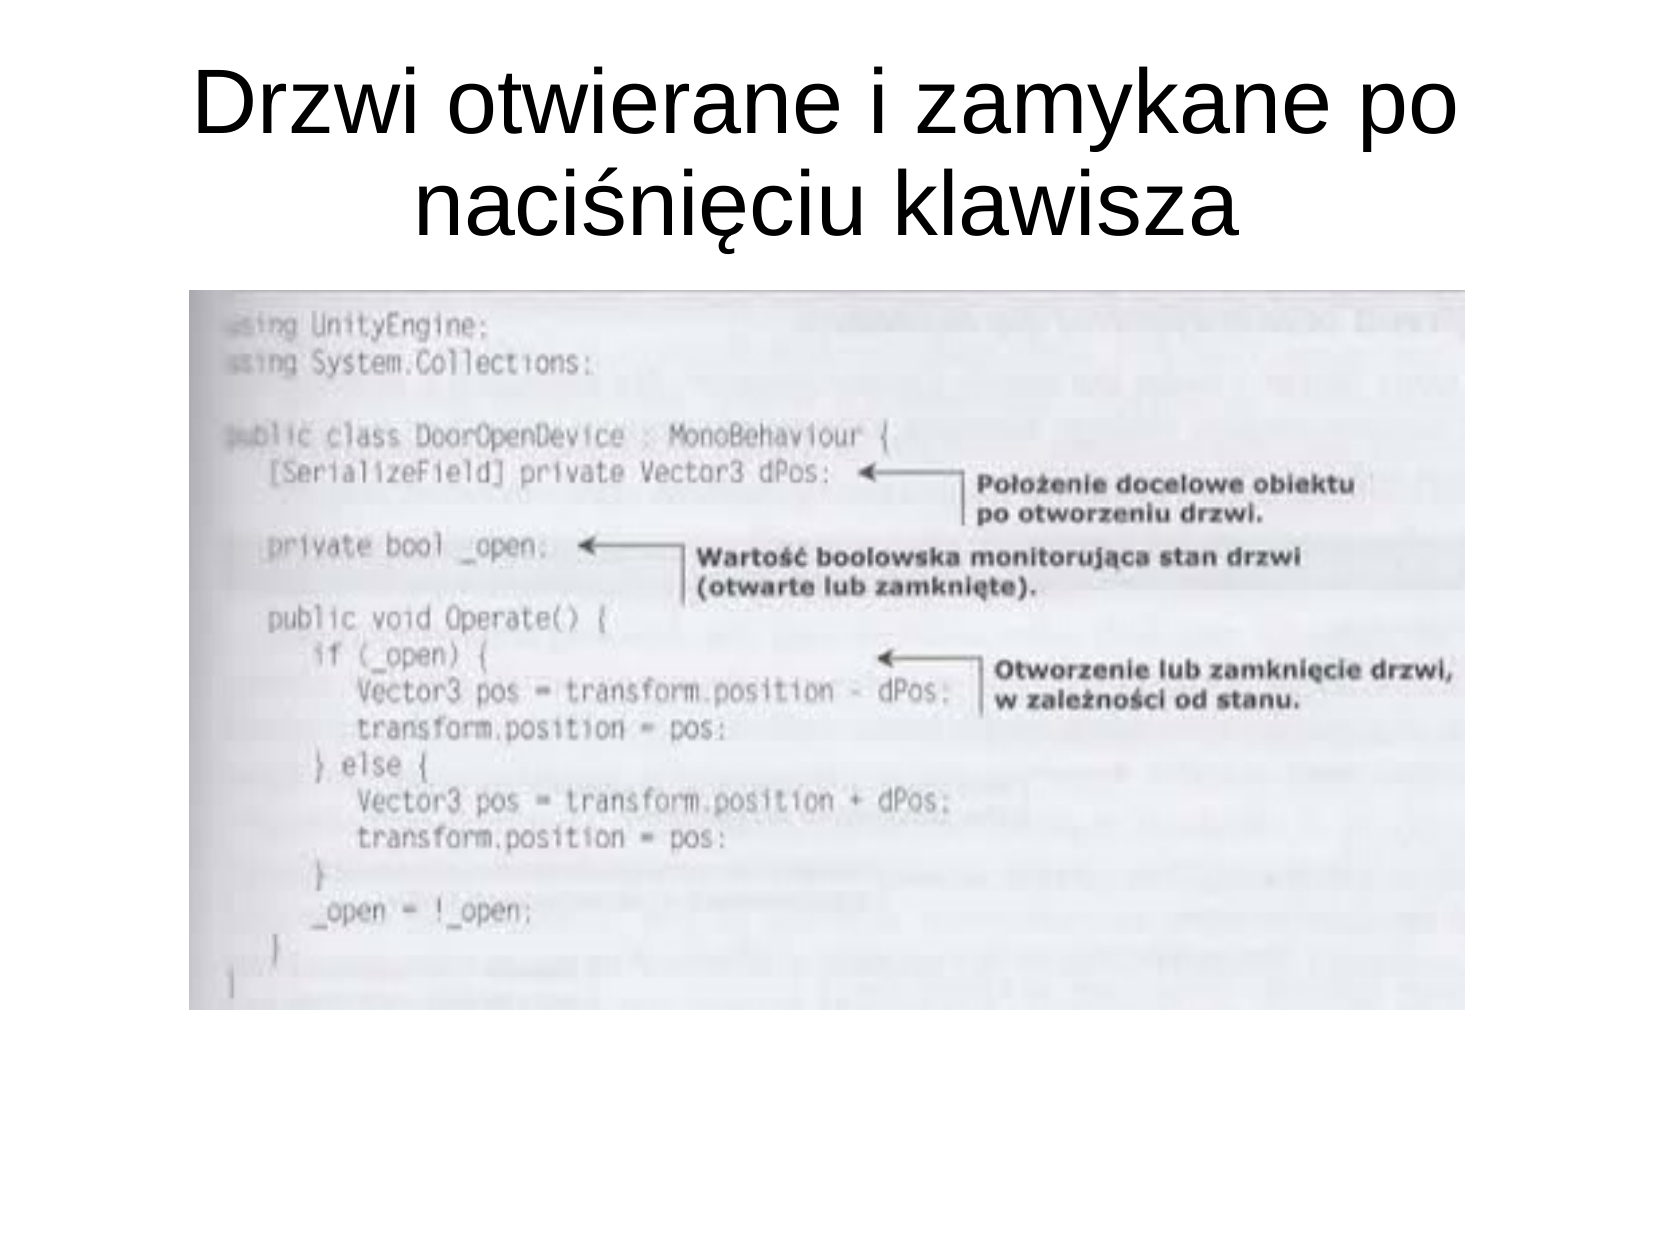

# Drzwi otwierane i zamykane po naciśnięciu klawisza